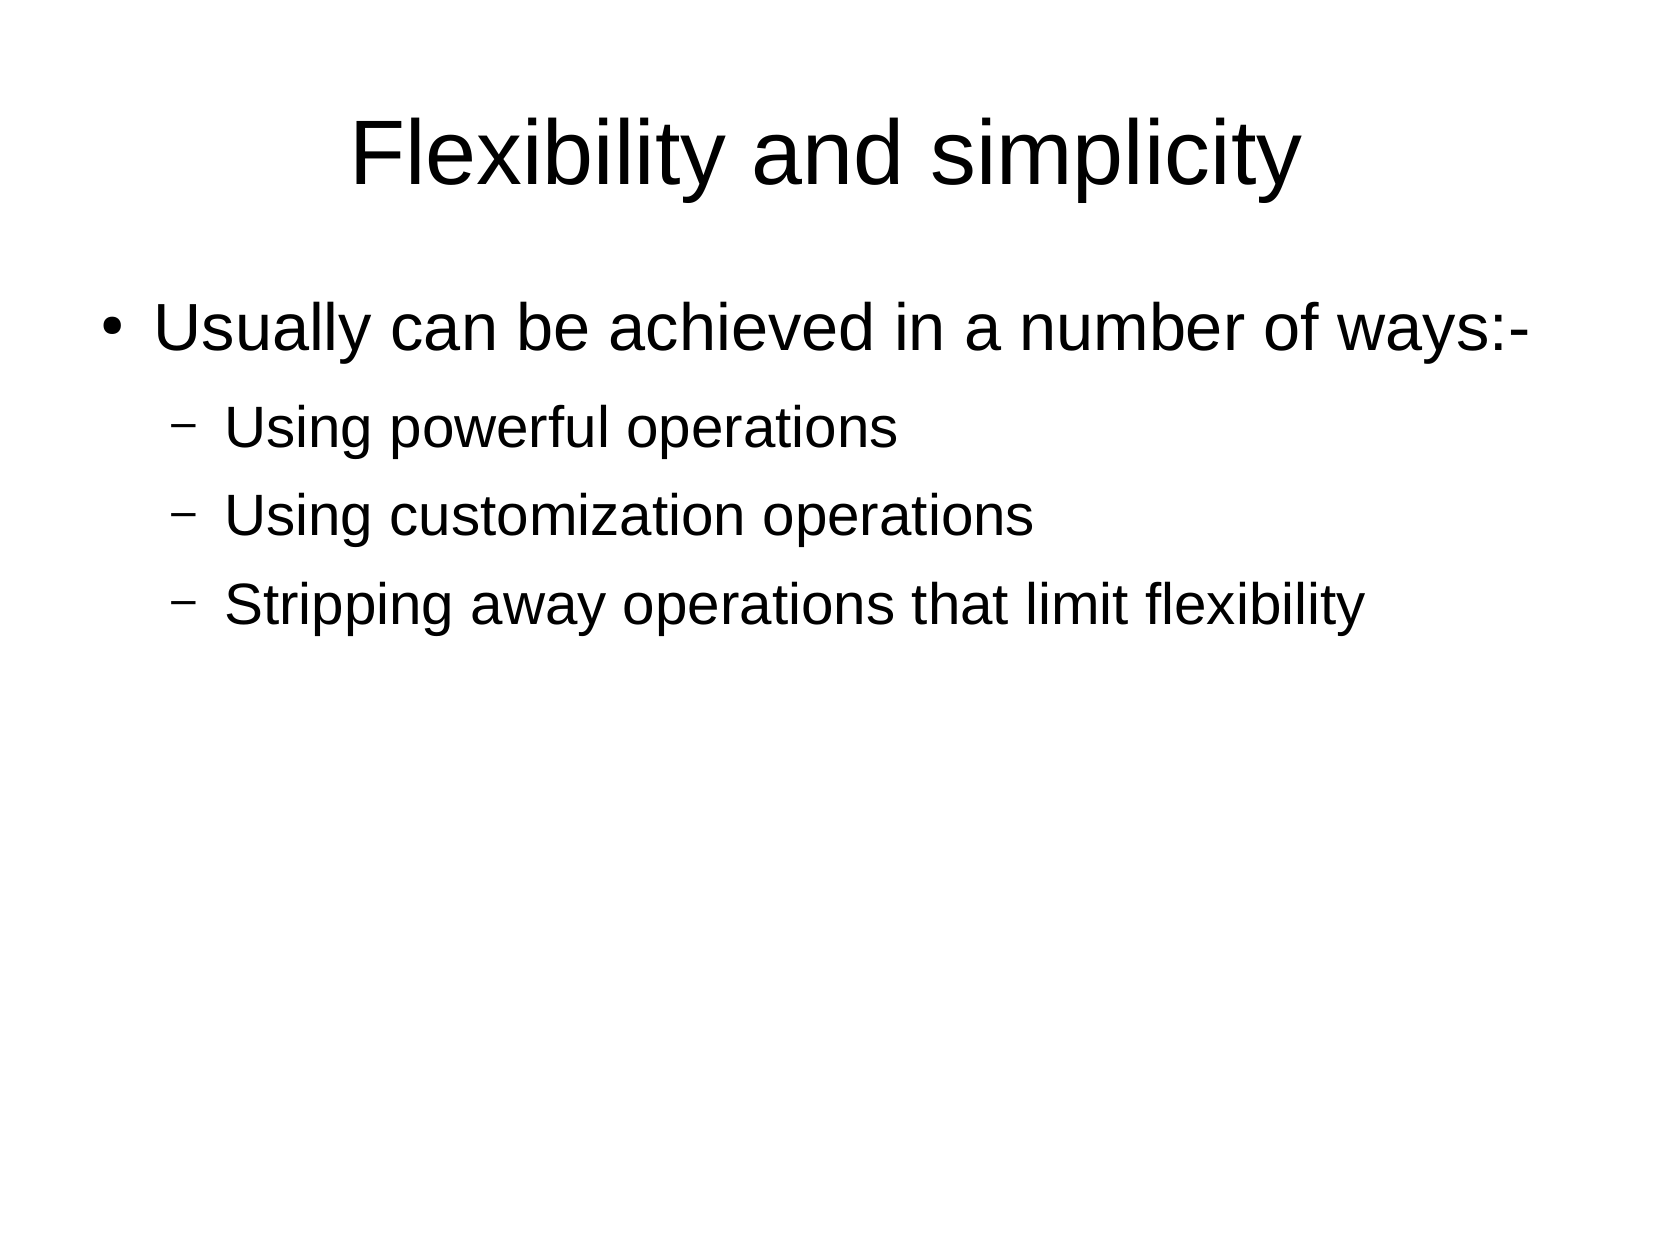

# Flexibility and simplicity
Usually can be achieved in a number of ways:-
Using powerful operations
Using customization operations
Stripping away operations that limit flexibility